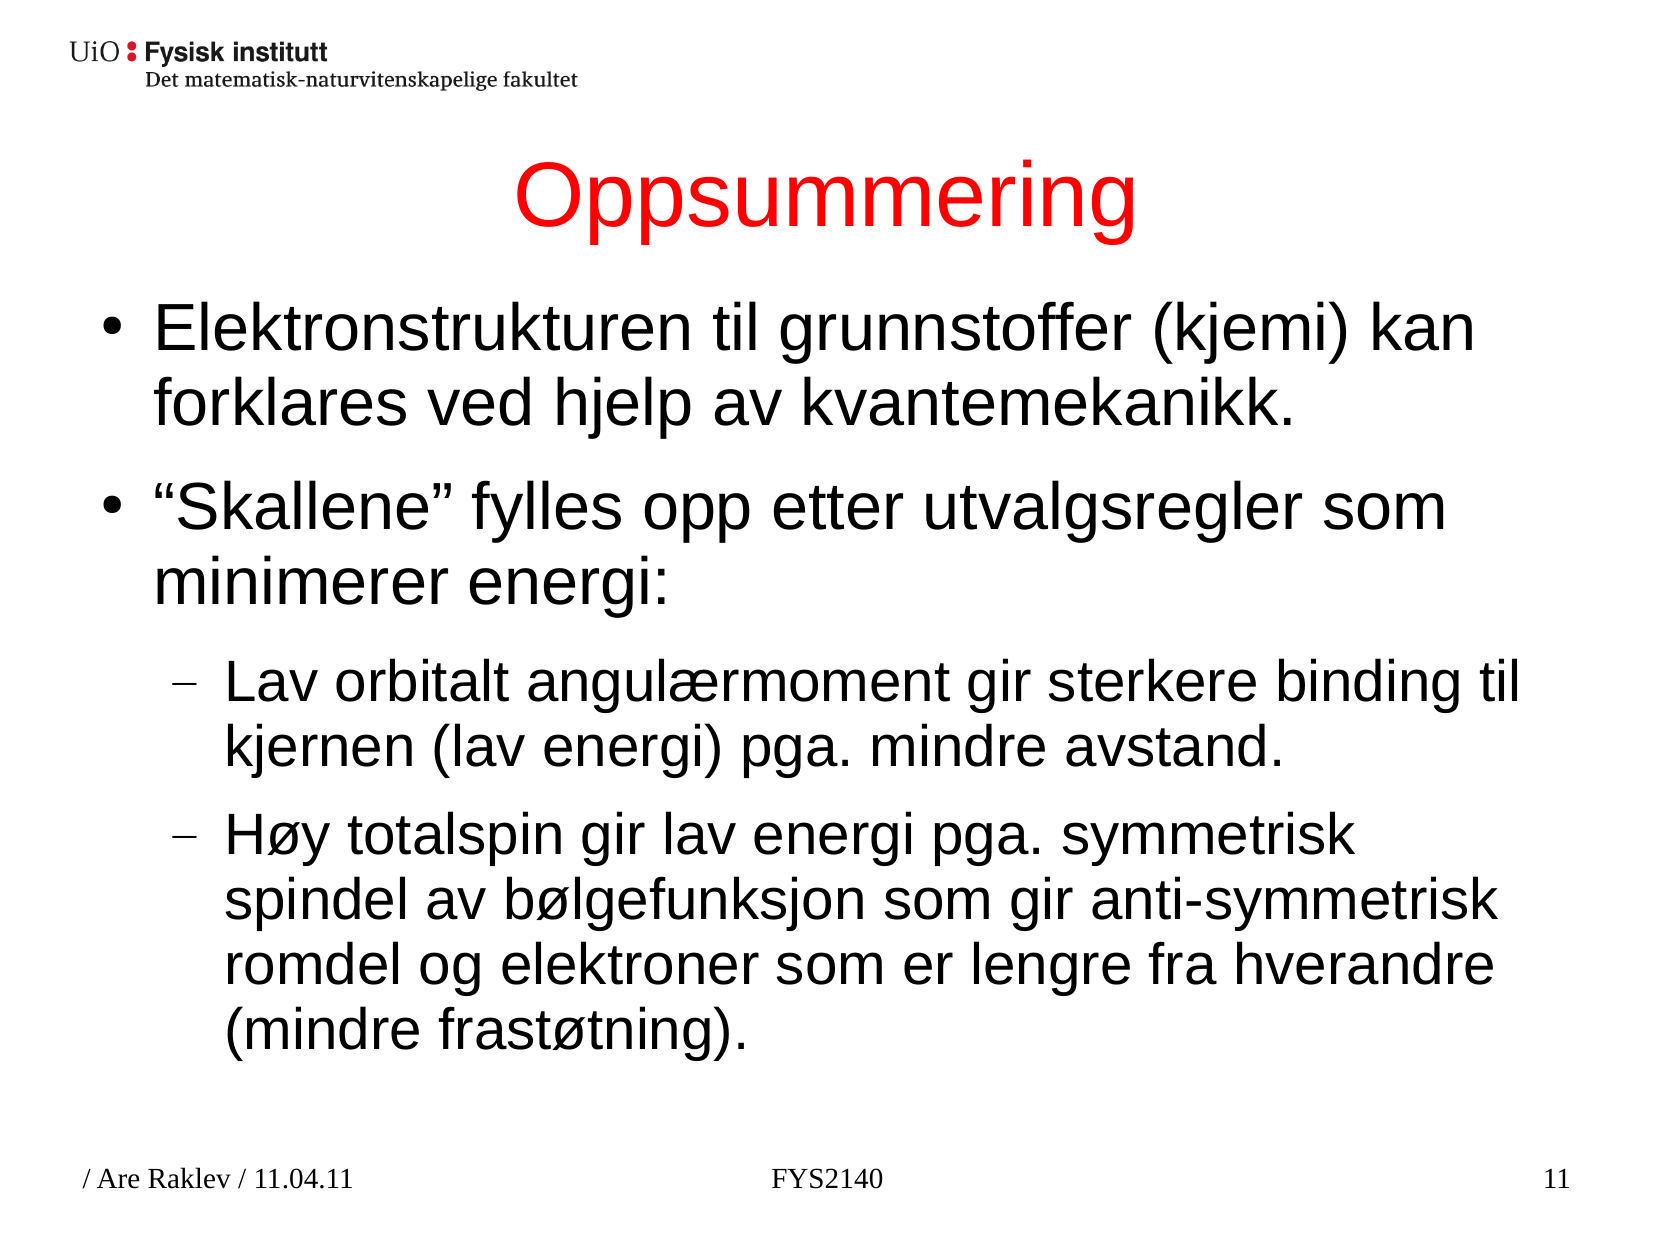

# Oppsummering
Elektronstrukturen til grunnstoffer (kjemi) kan forklares ved hjelp av kvantemekanikk.
“Skallene” fylles opp etter utvalgsregler som minimerer energi:
Lav orbitalt angulærmoment gir sterkere binding til kjernen (lav energi) pga. mindre avstand.
Høy totalspin gir lav energi pga. symmetrisk spindel av bølgefunksjon som gir anti-symmetrisk romdel og elektroner som er lengre fra hverandre (mindre frastøtning).
/ Are Raklev / 11.04.11
FYS2140
11